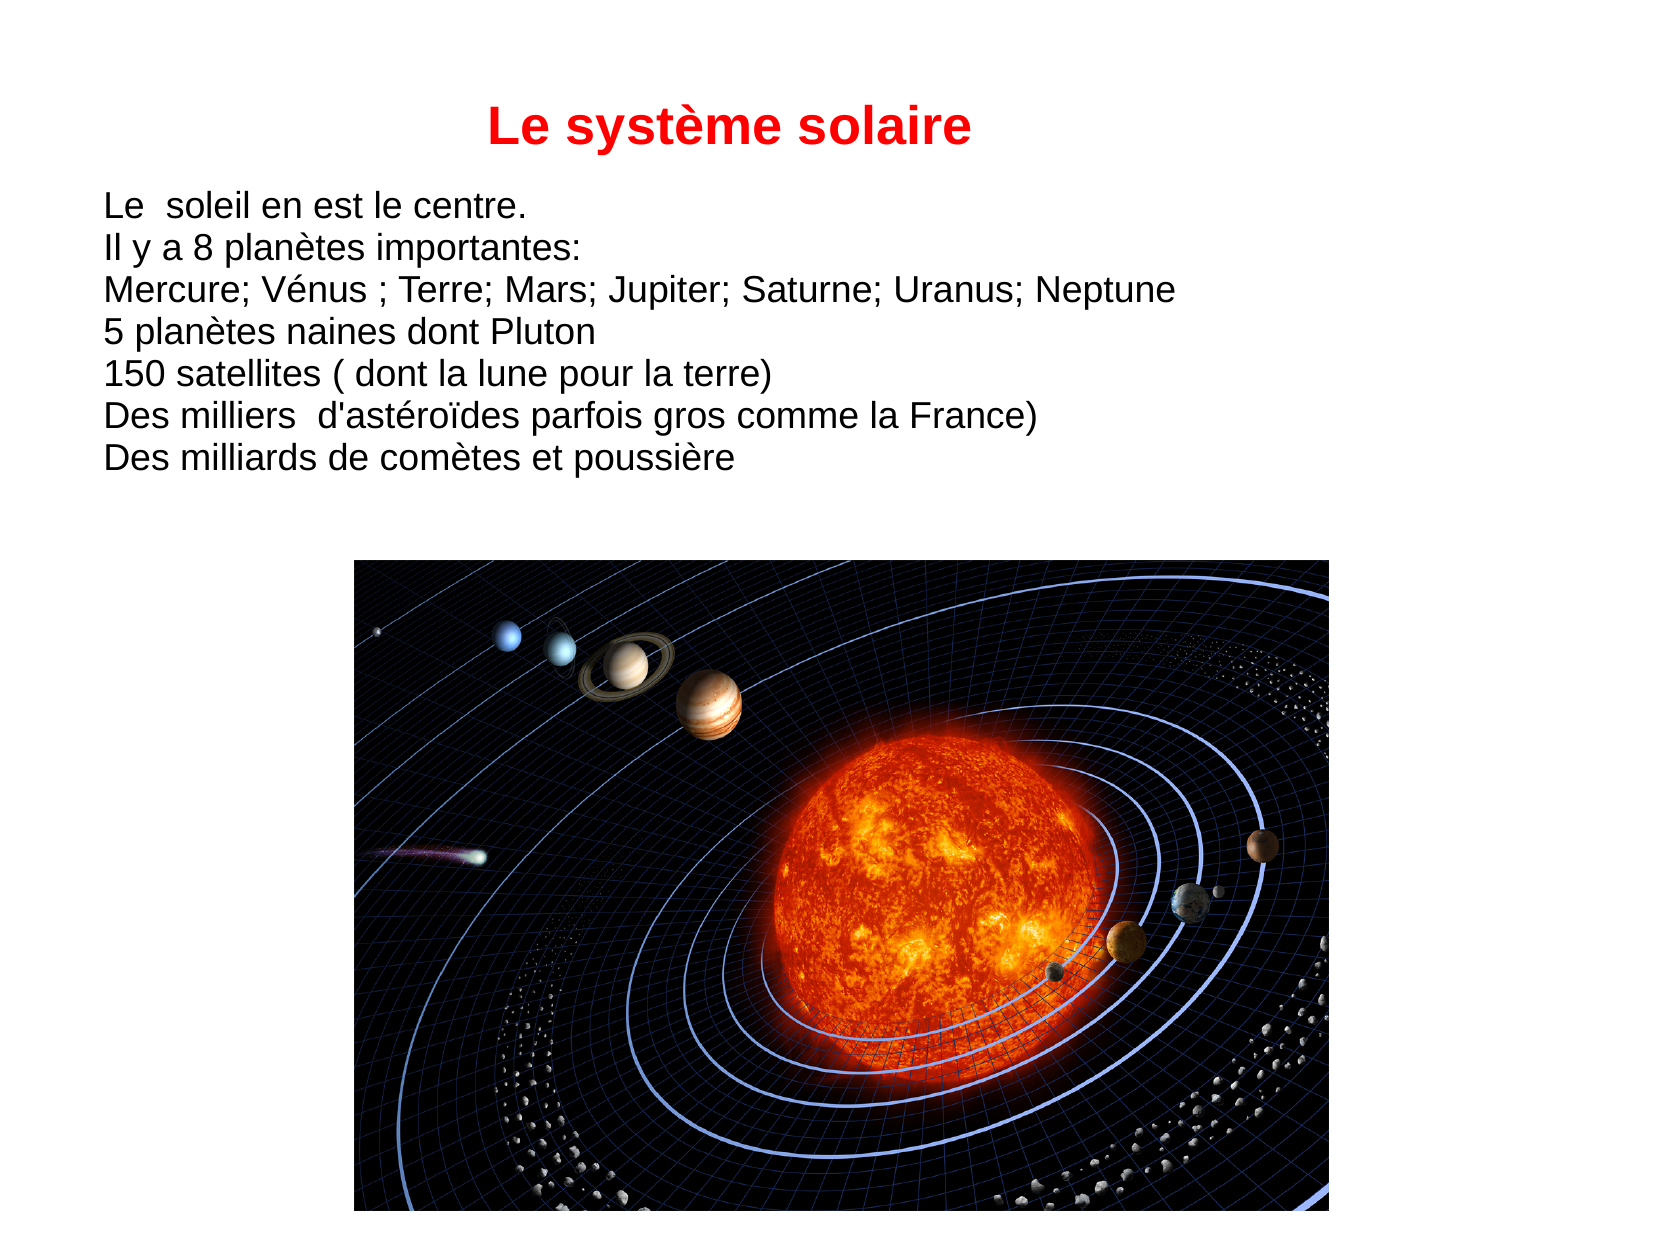

Le système solaire
Le soleil en est le centre.
Il y a 8 planètes importantes:
Mercure; Vénus ; Terre; Mars; Jupiter; Saturne; Uranus; Neptune
5 planètes naines dont Pluton
150 satellites ( dont la lune pour la terre)
Des milliers d'astéroïdes parfois gros comme la France)
Des milliards de comètes et poussière